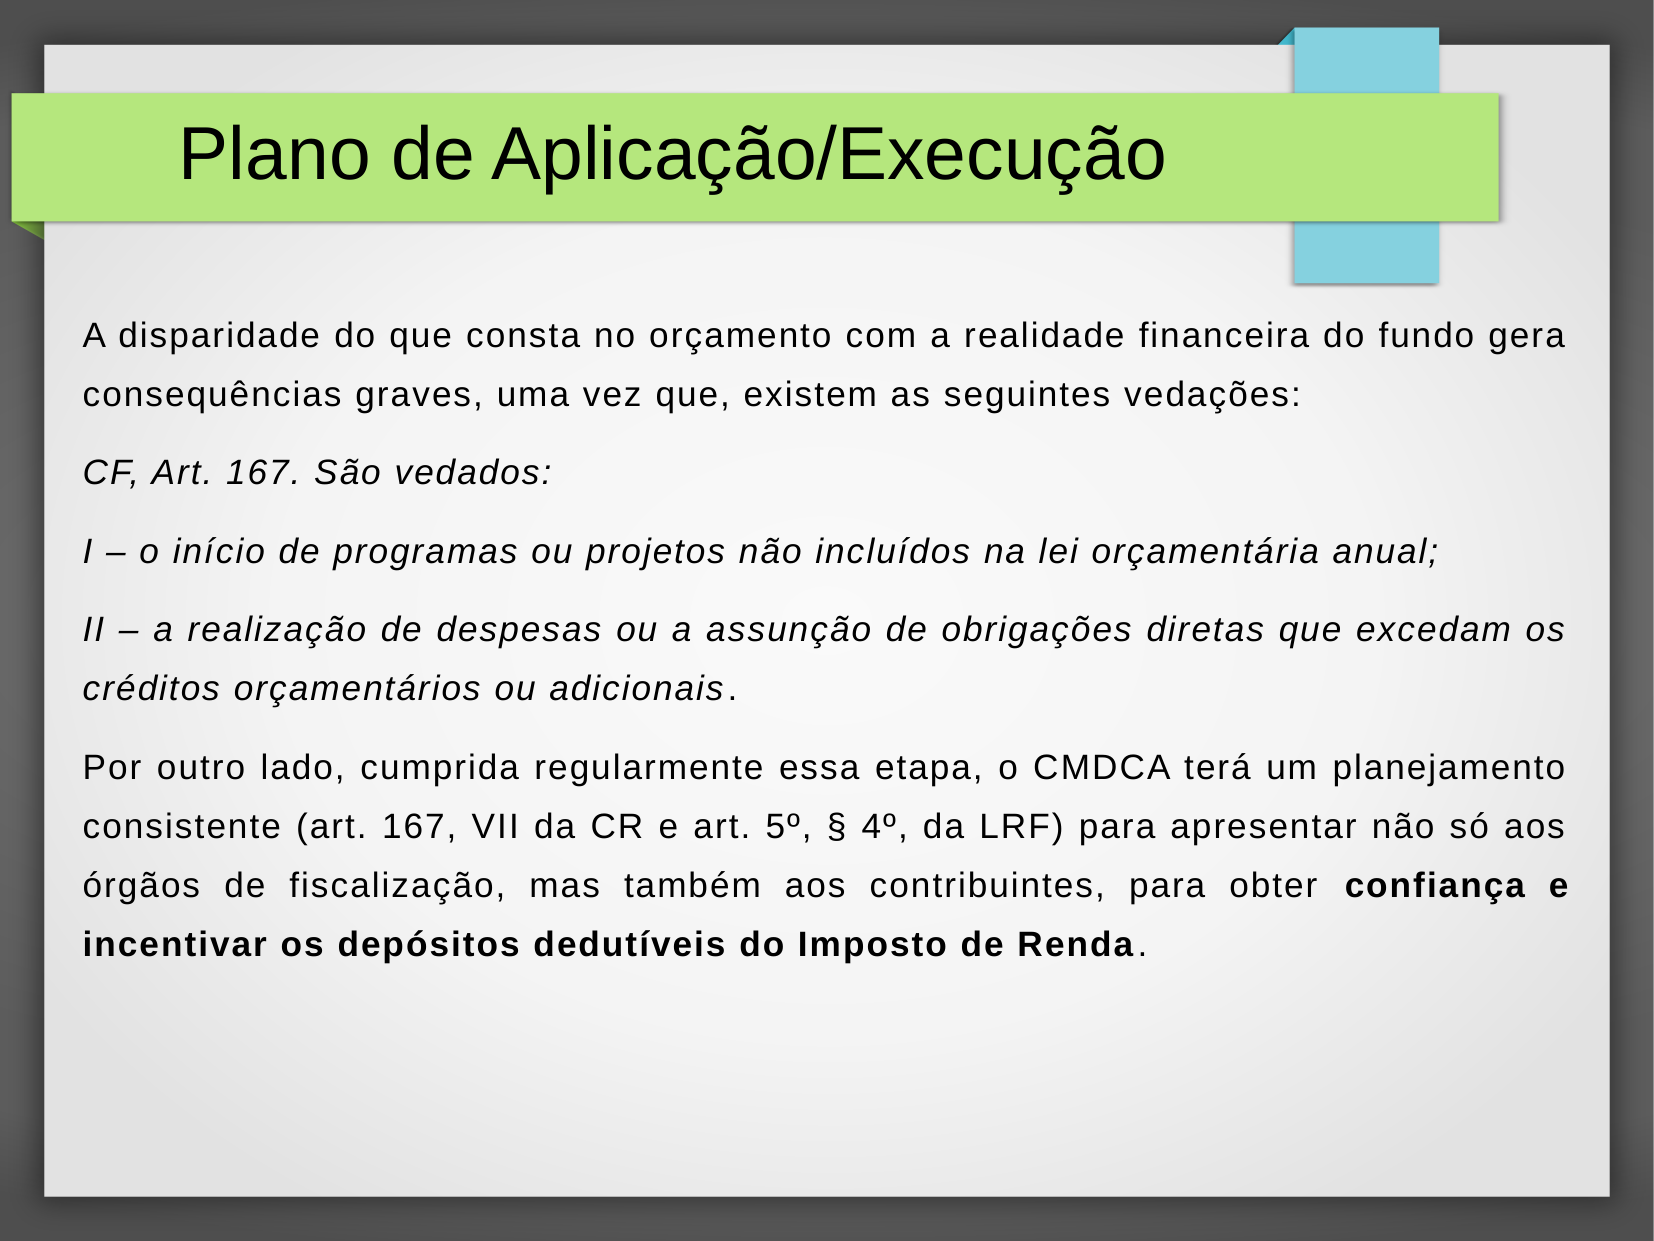

# Plano de Aplicação/Execução
A disparidade do que consta no orçamento com a realidade financeira do fundo gera consequências graves, uma vez que, existem as seguintes vedações:
CF, Art. 167. São vedados:
I – o início de programas ou projetos não incluídos na lei orçamentária anual;
II – a realização de despesas ou a assunção de obrigações diretas que excedam os créditos orçamentários ou adicionais.
Por outro lado, cumprida regularmente essa etapa, o CMDCA terá um planejamento consistente (art. 167, VII da CR e art. 5º, § 4º, da LRF) para apresentar não só aos órgãos de fiscalização, mas também aos contribuintes, para obter confiança e incentivar os depósitos dedutíveis do Imposto de Renda.